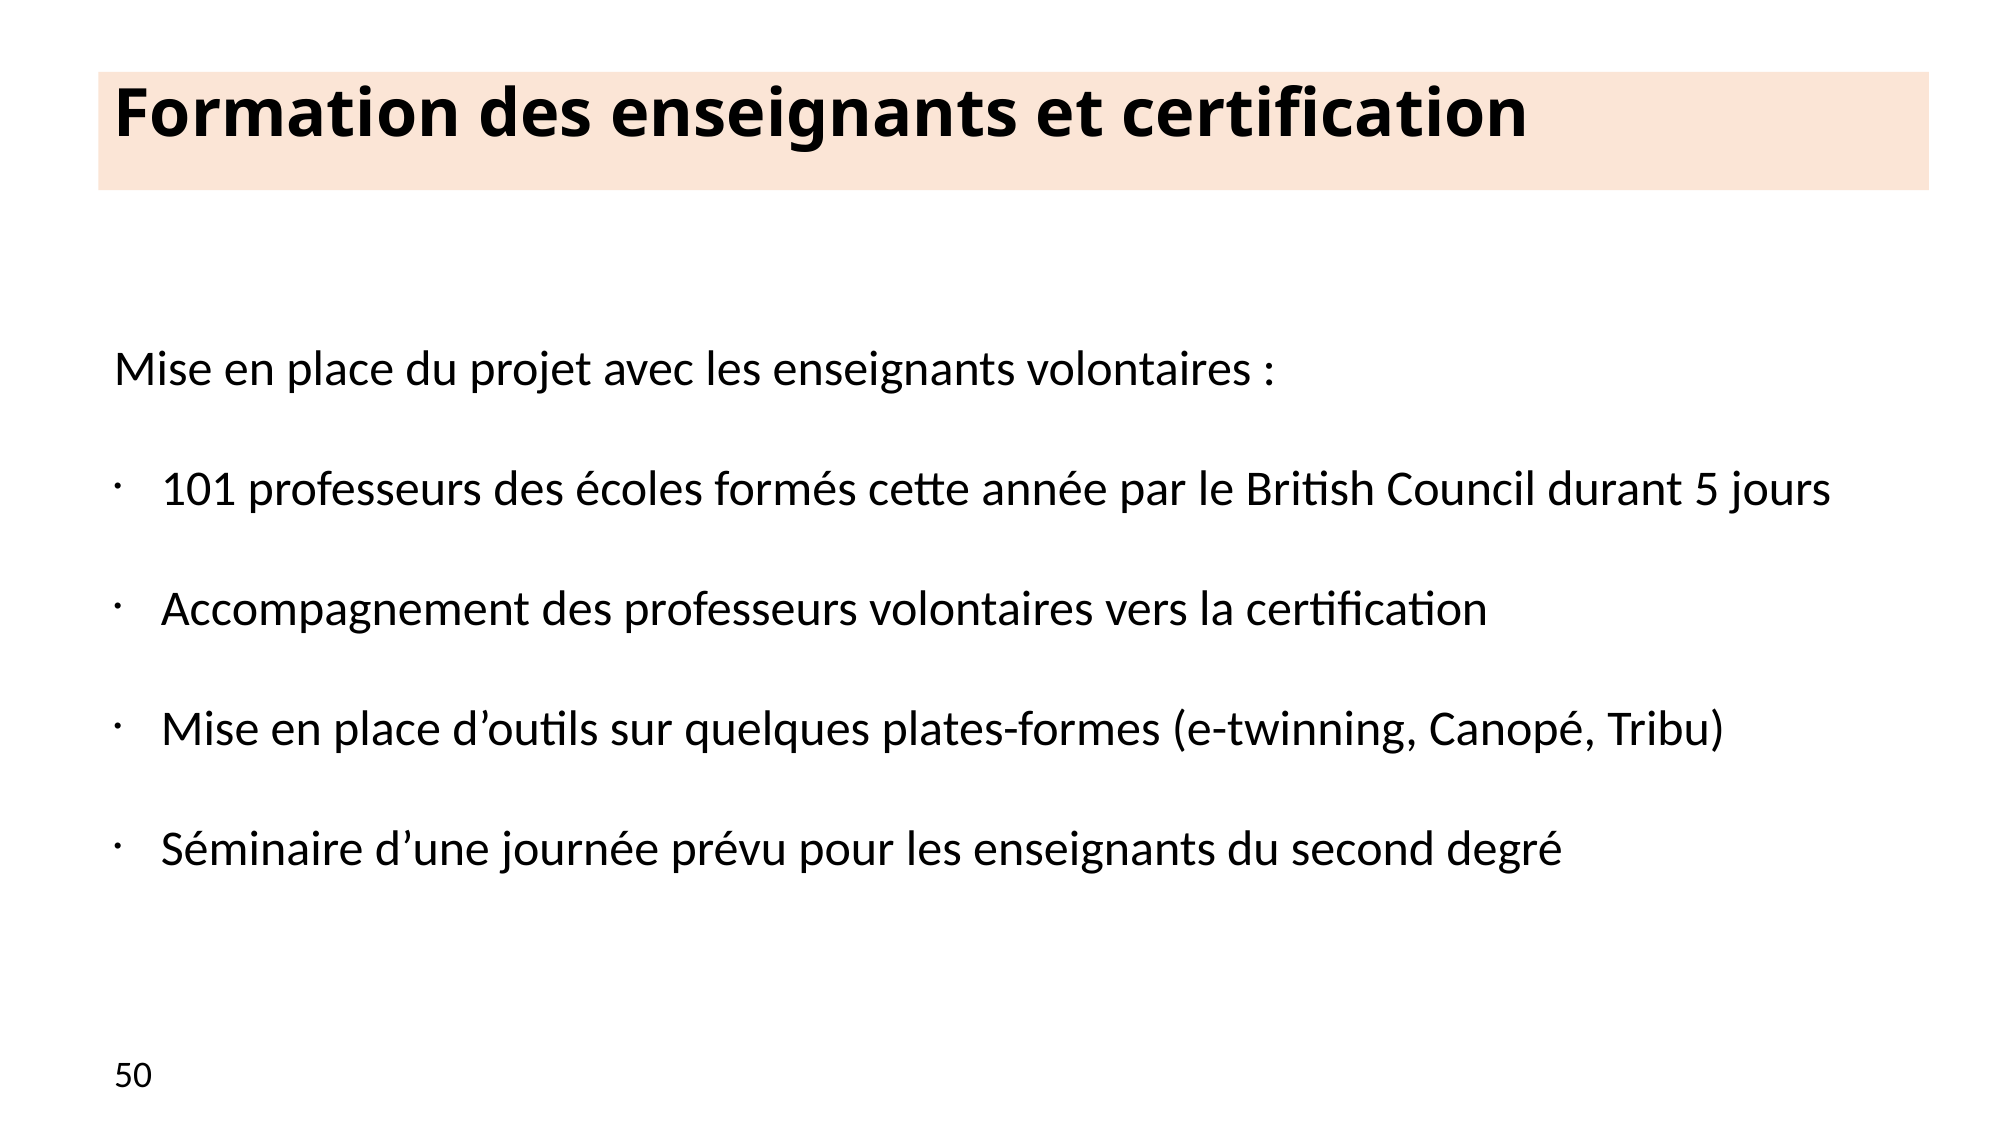

# Formation des enseignants et certification
Mise en place du projet avec les enseignants volontaires :
 101 professeurs des écoles formés cette année par le British Council durant 5 jours
 Accompagnement des professeurs volontaires vers la certification
 Mise en place d’outils sur quelques plates-formes (e-twinning, Canopé, Tribu)
 Séminaire d’une journée prévu pour les enseignants du second degré